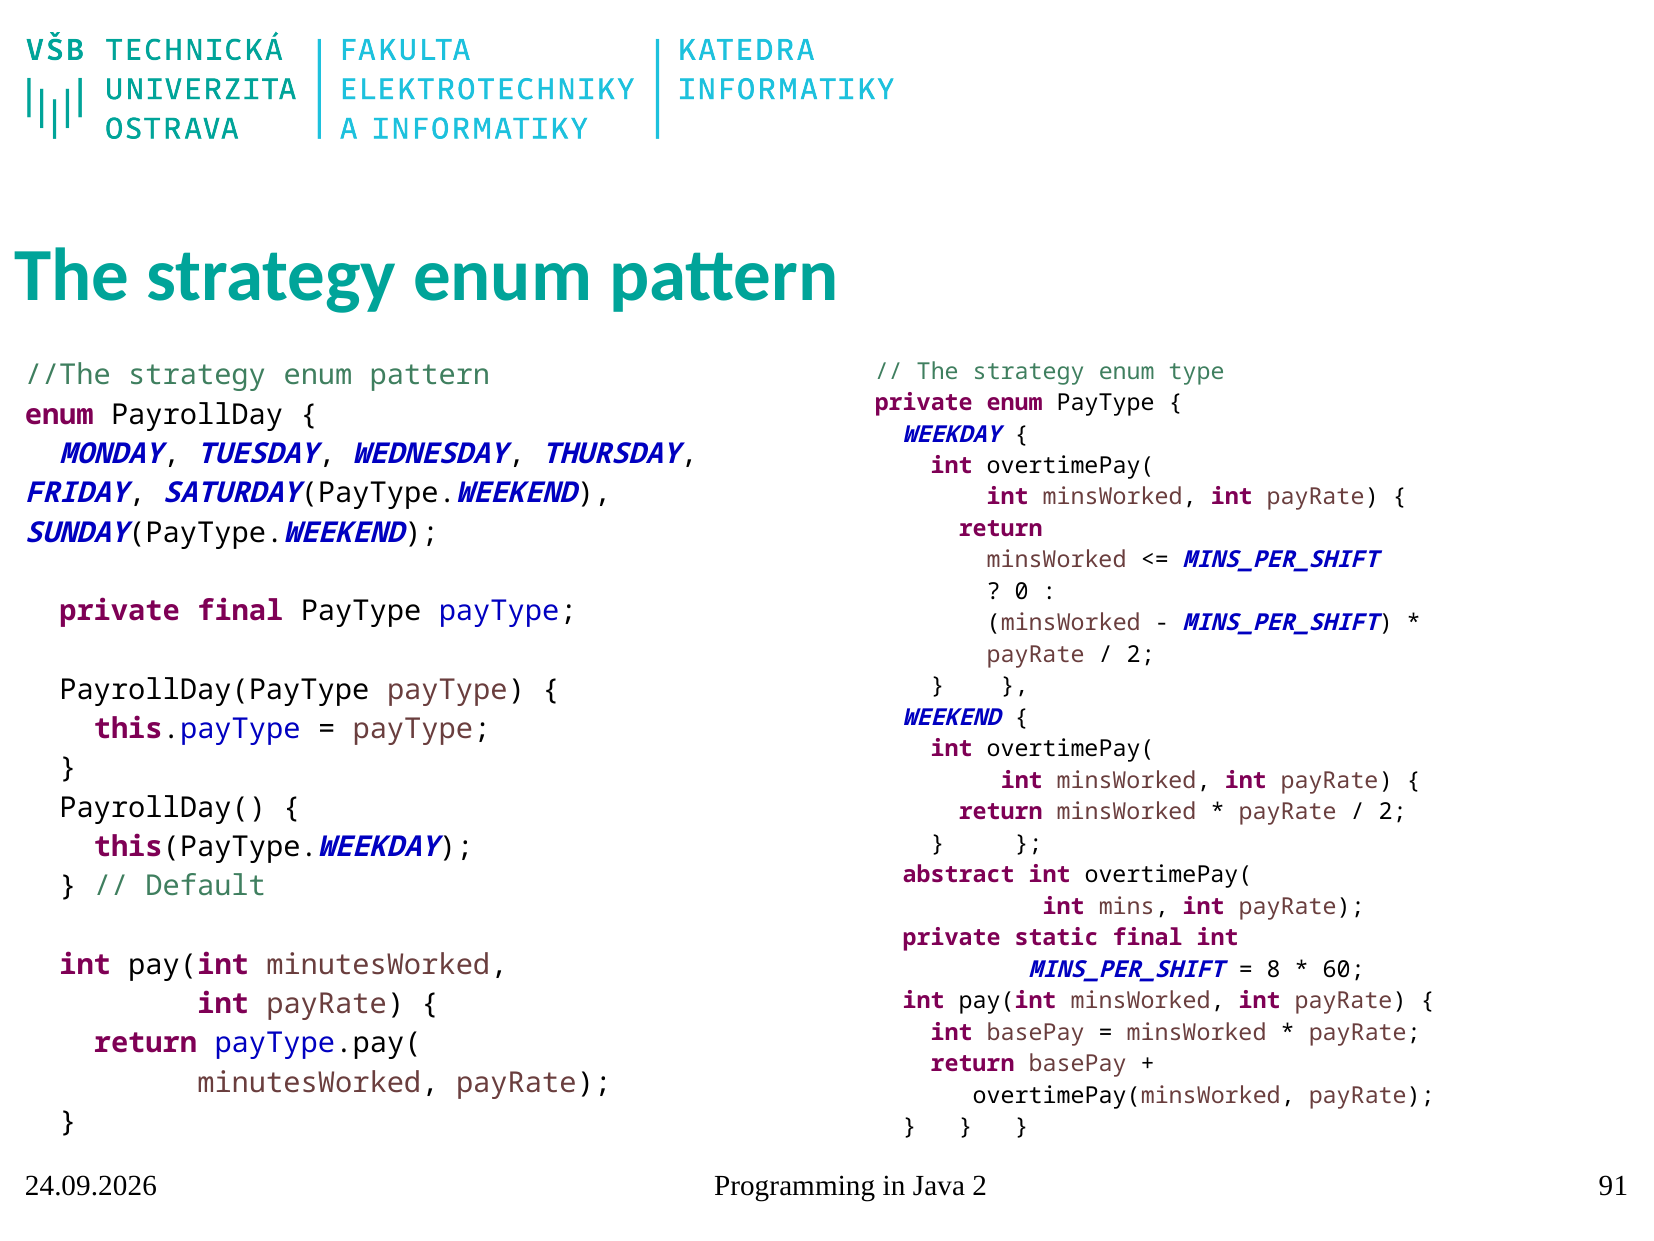

# The strategy enum pattern
//The strategy enum pattern
enum PayrollDay {
 MONDAY, TUESDAY, WEDNESDAY, THURSDAY, FRIDAY, SATURDAY(PayType.WEEKEND), SUNDAY(PayType.WEEKEND);
 private final PayType payType;
 PayrollDay(PayType payType) {
 this.payType = payType;
 }
 PayrollDay() {
 this(PayType.WEEKDAY);
 } // Default
 int pay(int minutesWorked,
 int payRate) {
 return payType.pay(
 minutesWorked, payRate);
 }
 // The strategy enum type
 private enum PayType {
 WEEKDAY {
 int overtimePay(
 int minsWorked, int payRate) {
 return
 minsWorked <= MINS_PER_SHIFT
 ? 0 :
 (minsWorked - MINS_PER_SHIFT) *
 payRate / 2;
 } },
 WEEKEND {
 int overtimePay(
 int minsWorked, int payRate) {
 return minsWorked * payRate / 2;
 } };
 abstract int overtimePay(
 int mins, int payRate);
 private static final int
 MINS_PER_SHIFT = 8 * 60;
 int pay(int minsWorked, int payRate) {
 int basePay = minsWorked * payRate;
 return basePay +
 overtimePay(minsWorked, payRate);
 } } }
Programming in Java 2
91